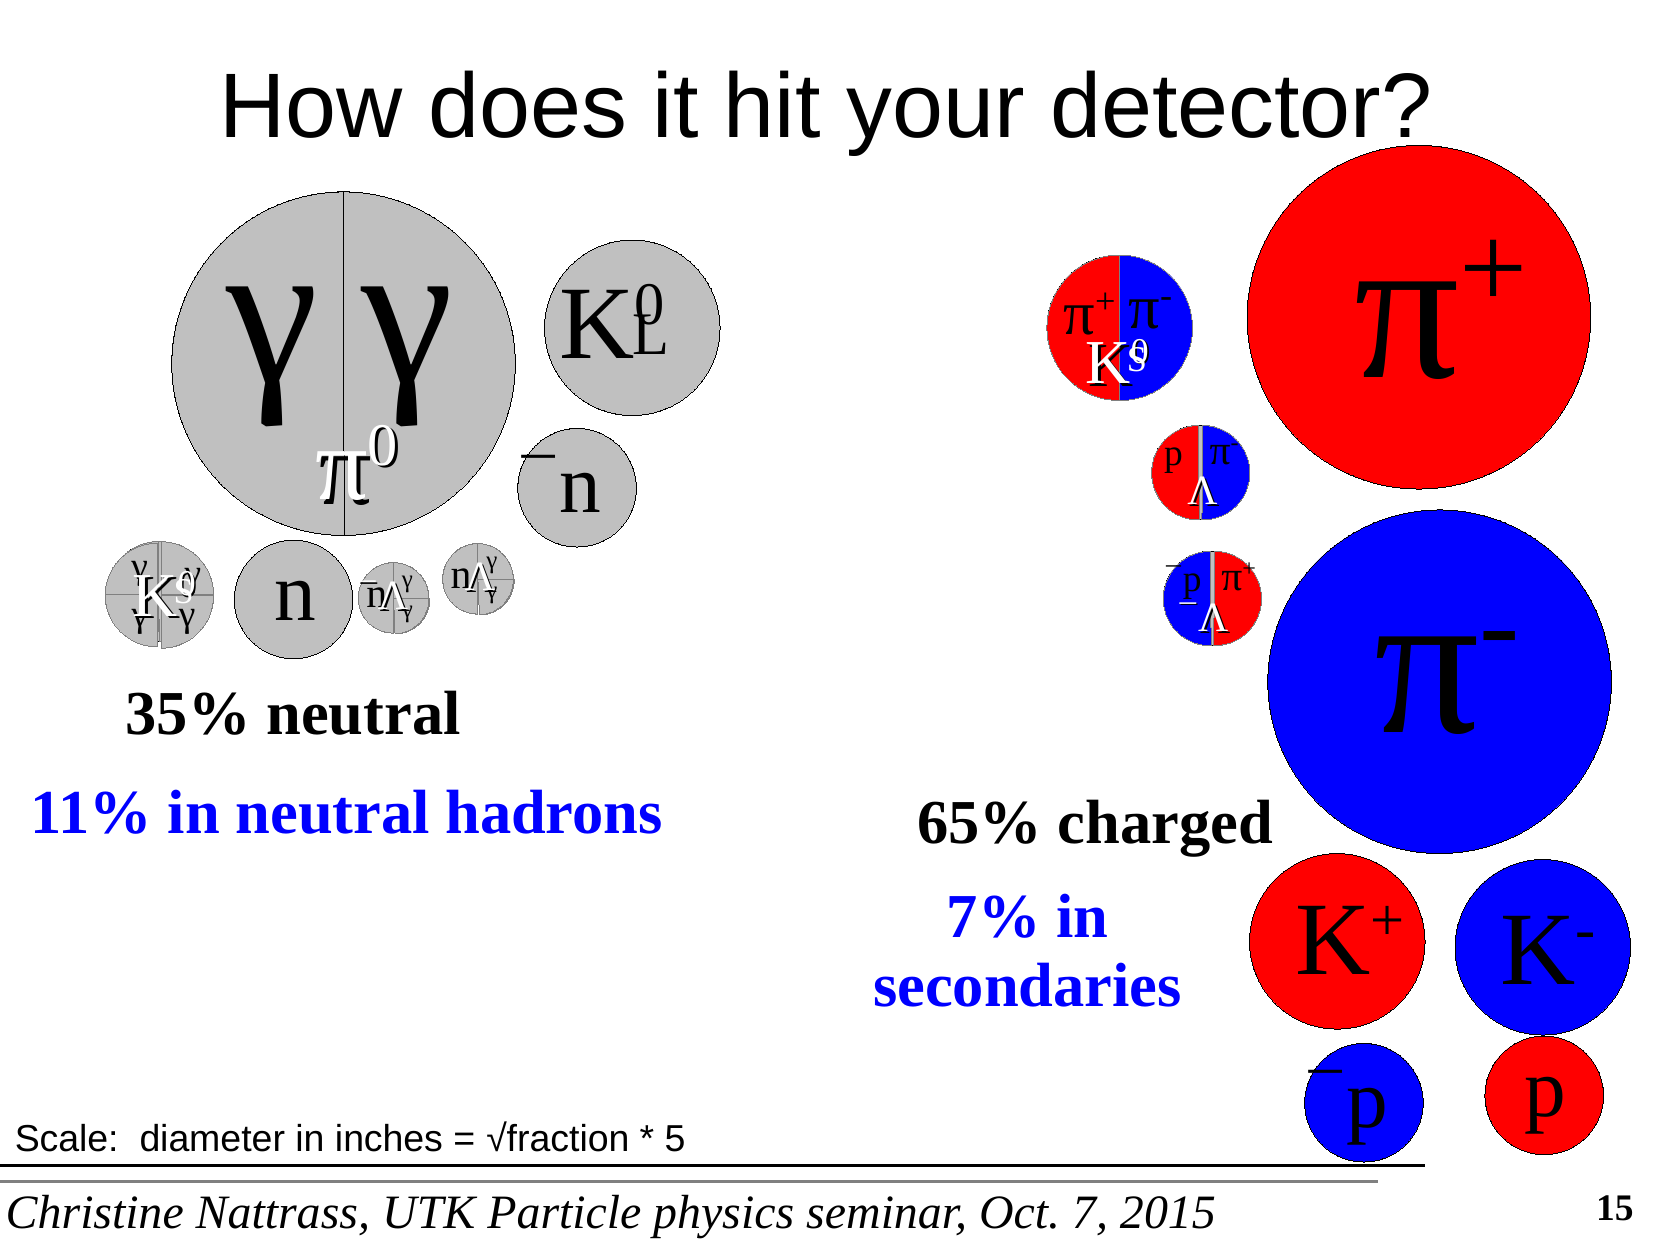

# How does it hit your detector?
π+
γ
γ
π0
L
K0
π-
π+
S
K0
π-
p
Λ
`n
π-
S
K0
γ
γ
π0
π0
γ
γ
γ
n
γ
Λ
n
π+
`p
`Λ
γ
n
γ
`Λ
35% neutral
11% in neutral hadrons
65% charged
K+
K-
7% in secondaries
p
`p
Scale: diameter in inches = √fraction * 5